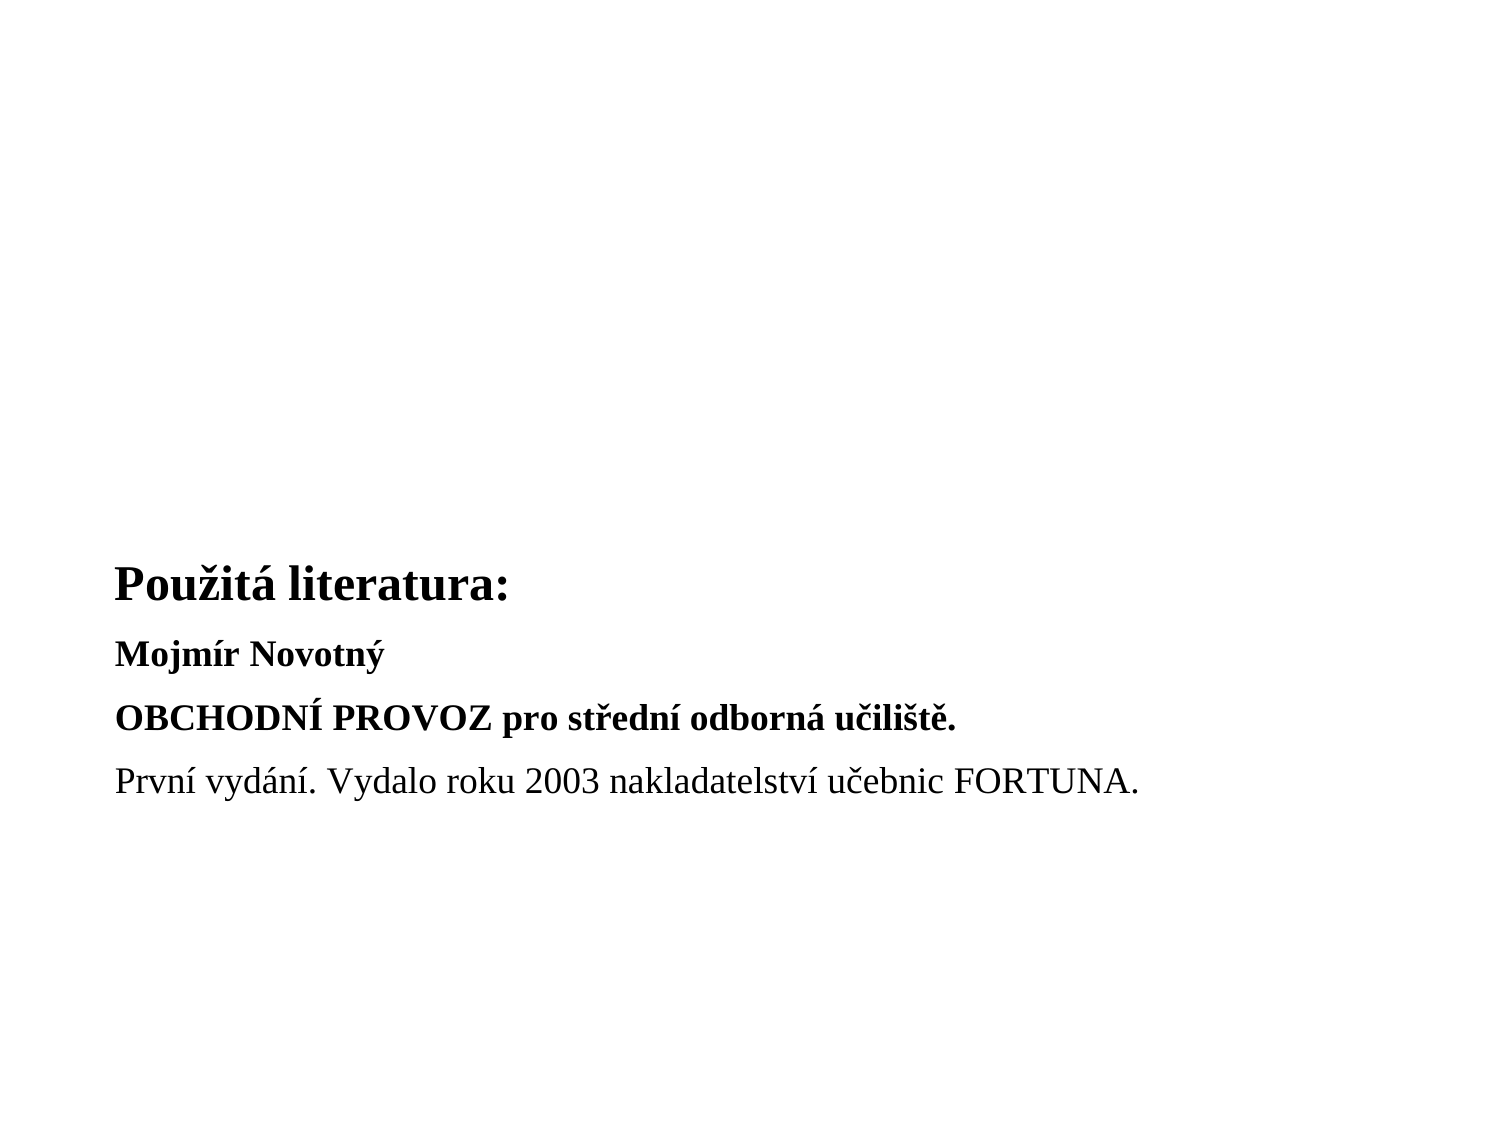

Použitá literatura:
Mojmír Novotný
OBCHODNÍ PROVOZ pro střední odborná učiliště.
První vydání. Vydalo roku 2003 nakladatelství učebnic FORTUNA.